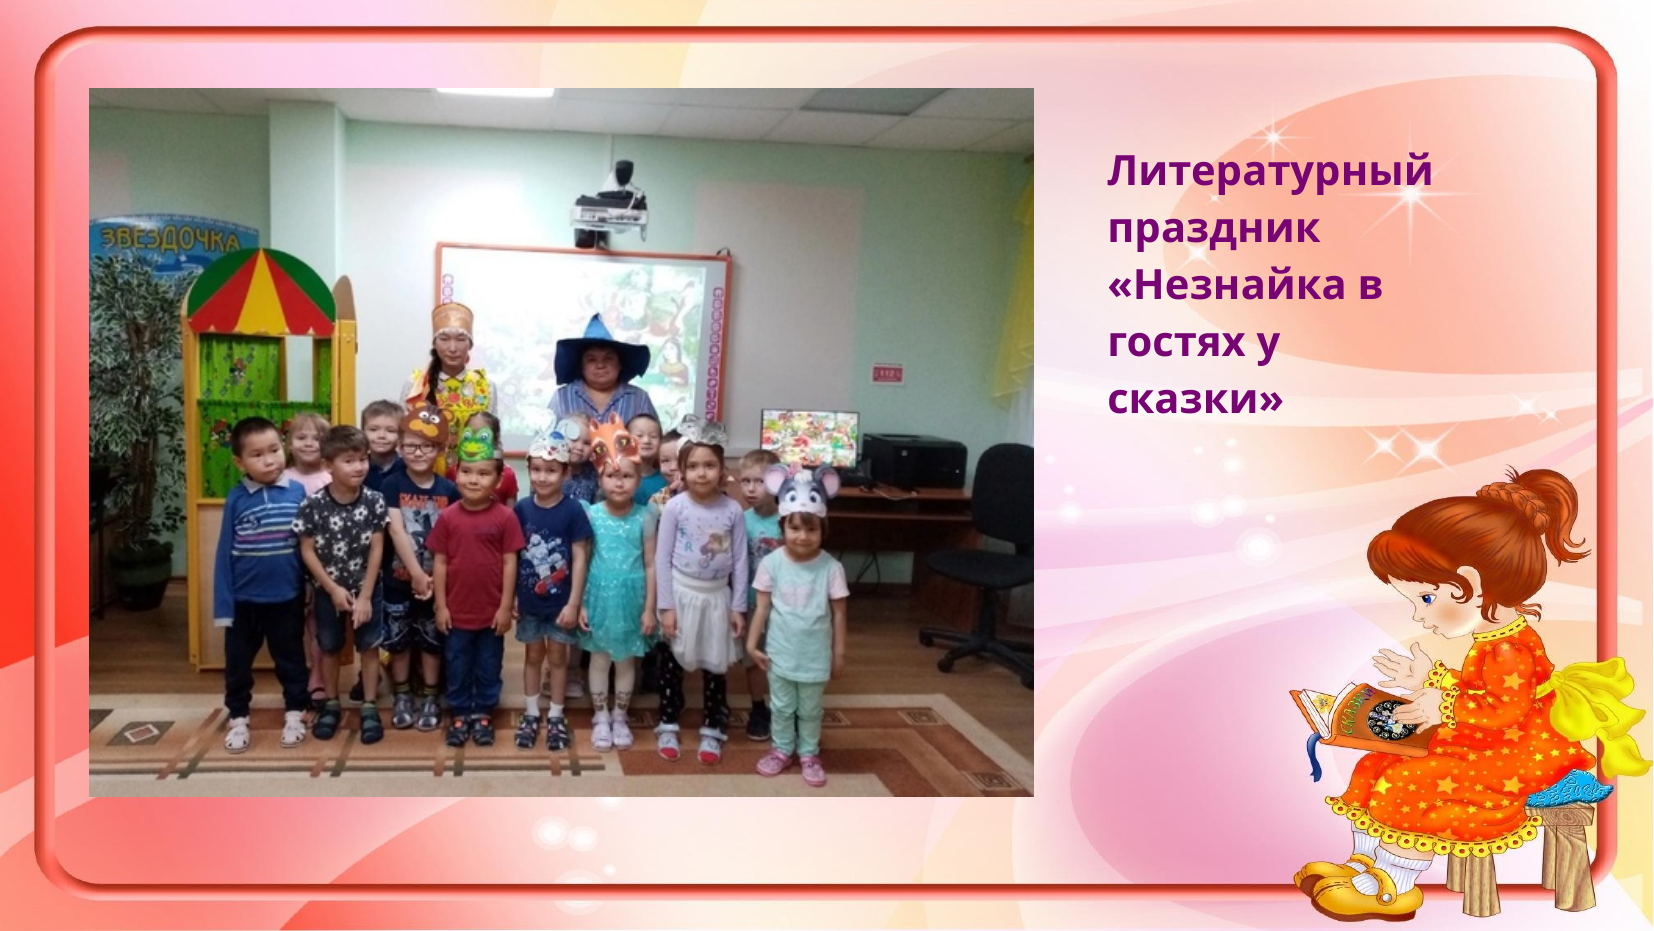

#
Литературный праздник «Незнайка в гостях у сказки»